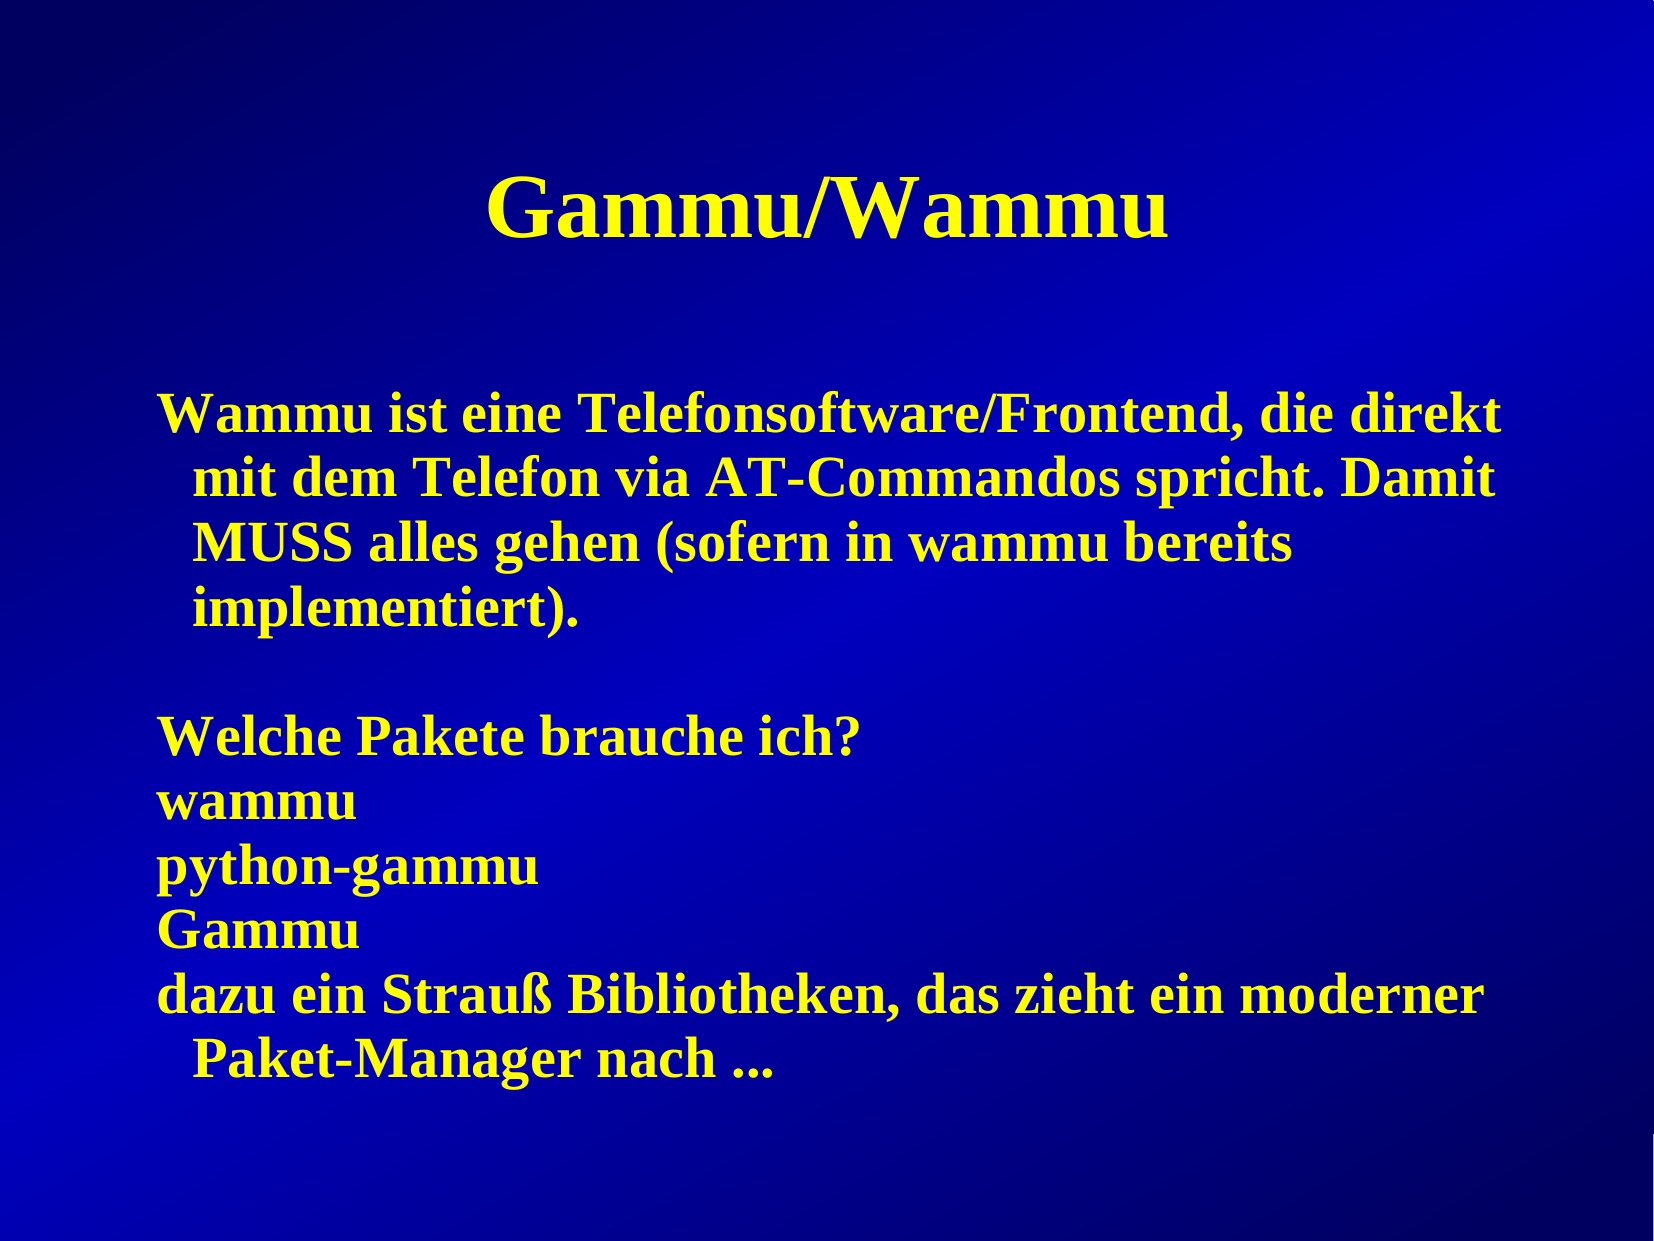

# Gammu/Wammu
Wammu ist eine Telefonsoftware/Frontend, die direkt mit dem Telefon via AT-Commandos spricht. Damit MUSS alles gehen (sofern in wammu bereits implementiert).
Welche Pakete brauche ich?
wammu
python-gammu
Gammu
dazu ein Strauß Bibliotheken, das zieht ein moderner Paket-Manager nach ...